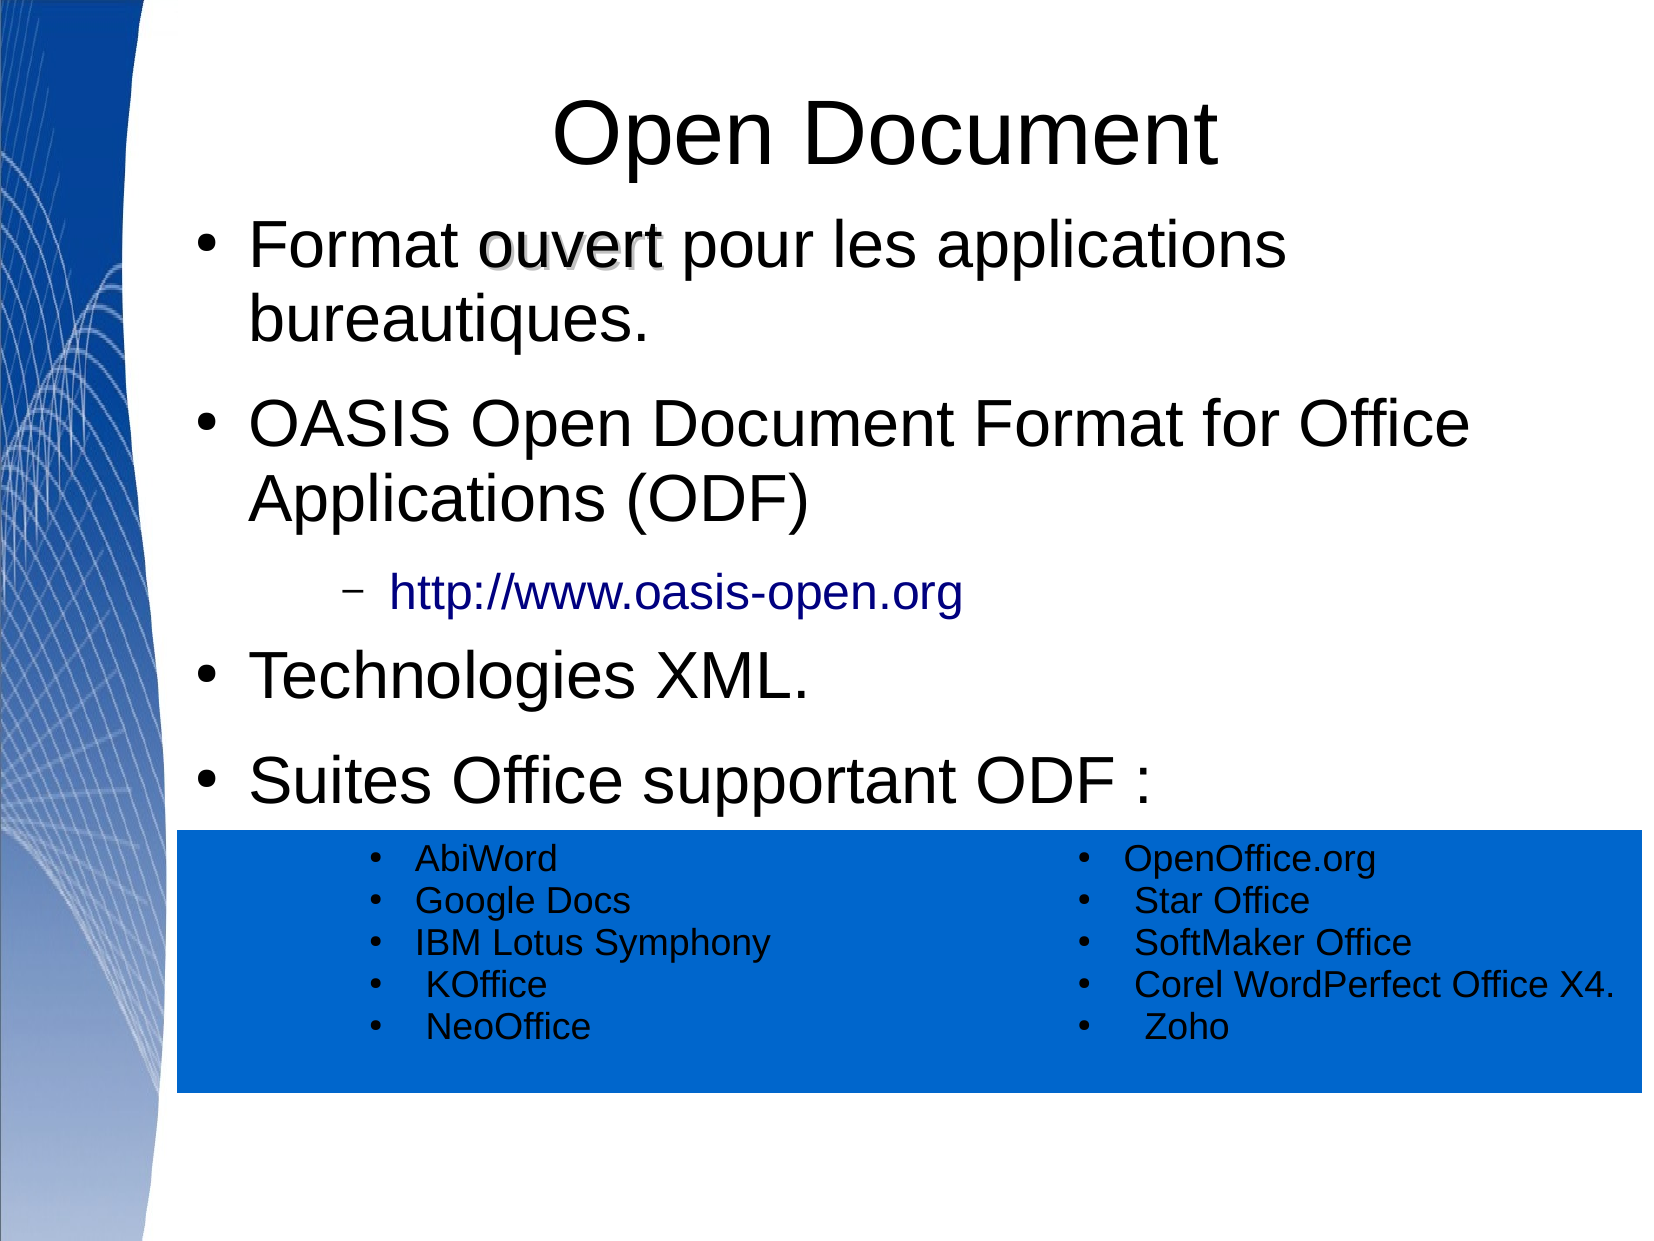

# Open Document
Format ouvert pour les applications bureautiques.
OASIS Open Document Format for Office Applications (ODF)
http://www.oasis-open.org
Technologies XML.
Suites Office supportant ODF :
| AbiWord Google Docs IBM Lotus Symphony KOffice NeoOffice | OpenOffice.org Star Office SoftMaker Office Corel WordPerfect Office X4. Zoho |
| --- | --- |